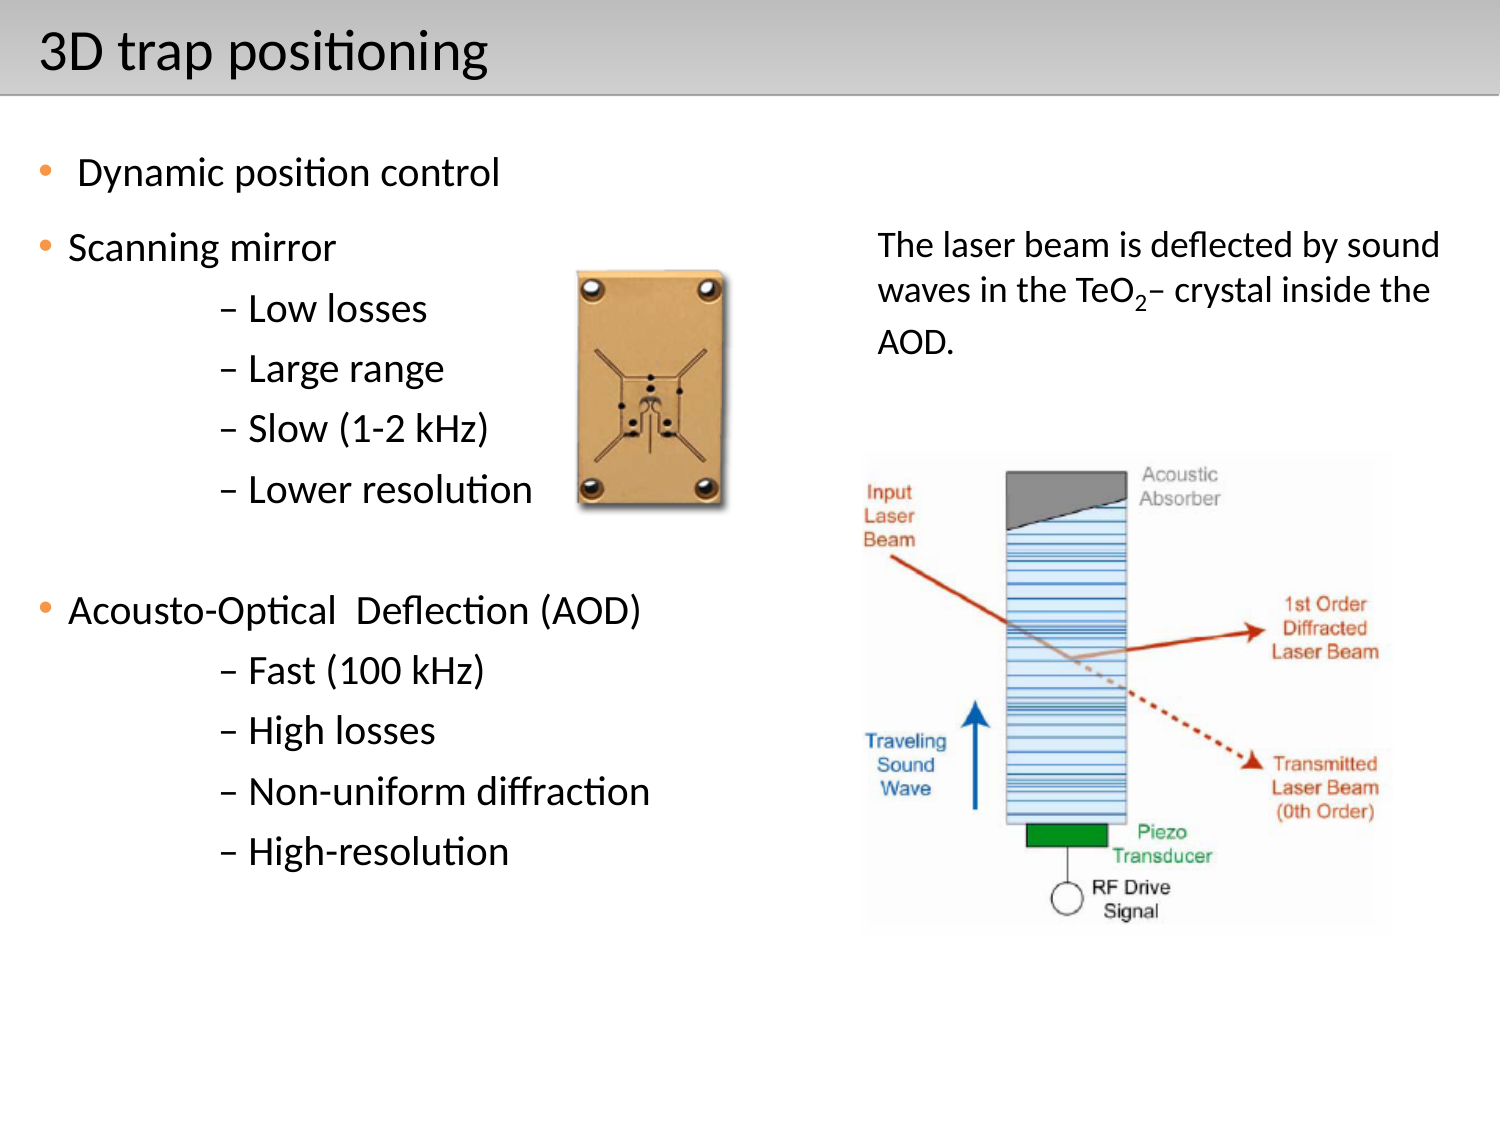

# 3D trap positioning
 Dynamic position control
Scanning mirror
		– Low losses
		– Large range
		– Slow (1-2 kHz)
		– Lower resolution
The laser beam is deflected by sound waves in the TeO2– crystal inside the AOD.
.
Acousto-Optical Deflection (AOD)
		– Fast (100 kHz)
		– High losses
		– Non-uniform diffraction
		– High-resolution